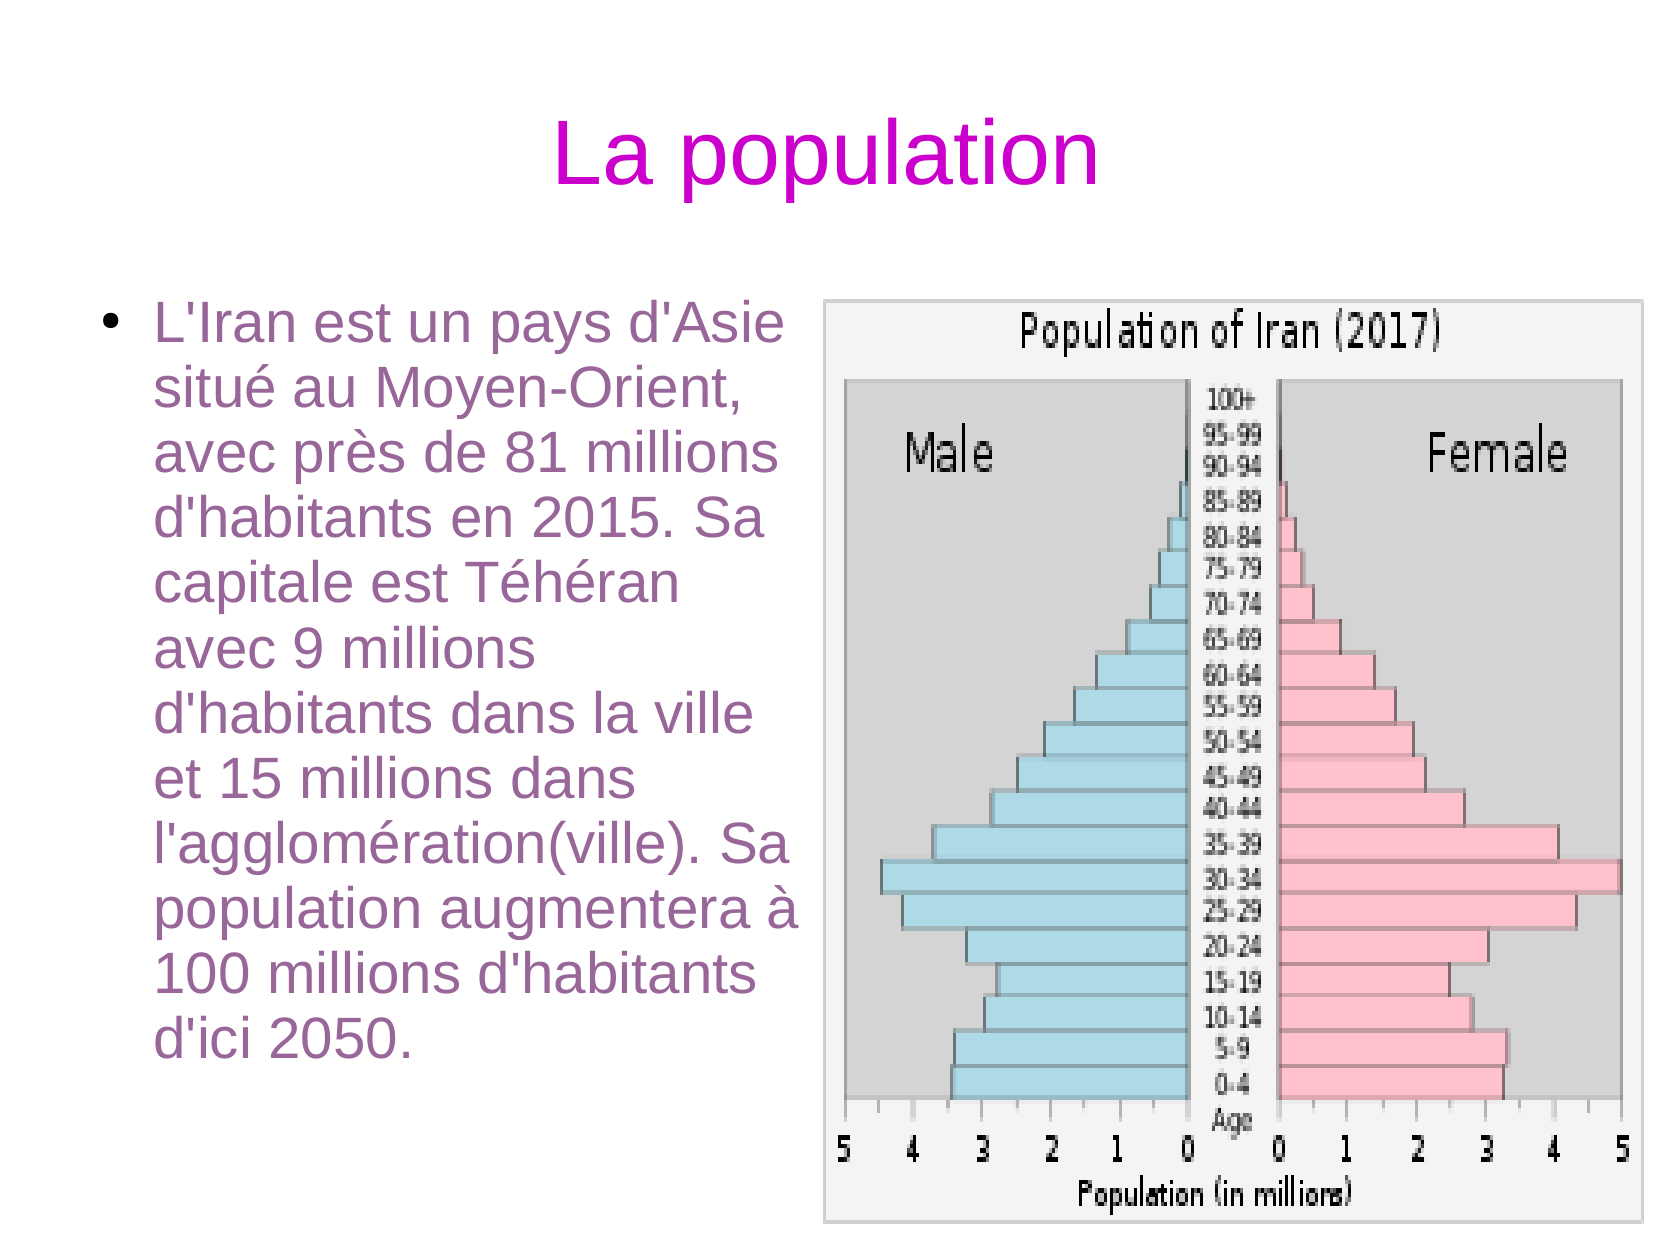

# La population
L'Iran est un pays d'Asie situé au Moyen-Orient, avec près de 81 millions d'habitants en 2015. Sa capitale est Téhéran avec 9 millions d'habitants dans la ville et 15 millions dans l'agglomération(ville). Sa population augmentera à 100 millions d'habitants d'ici 2050.